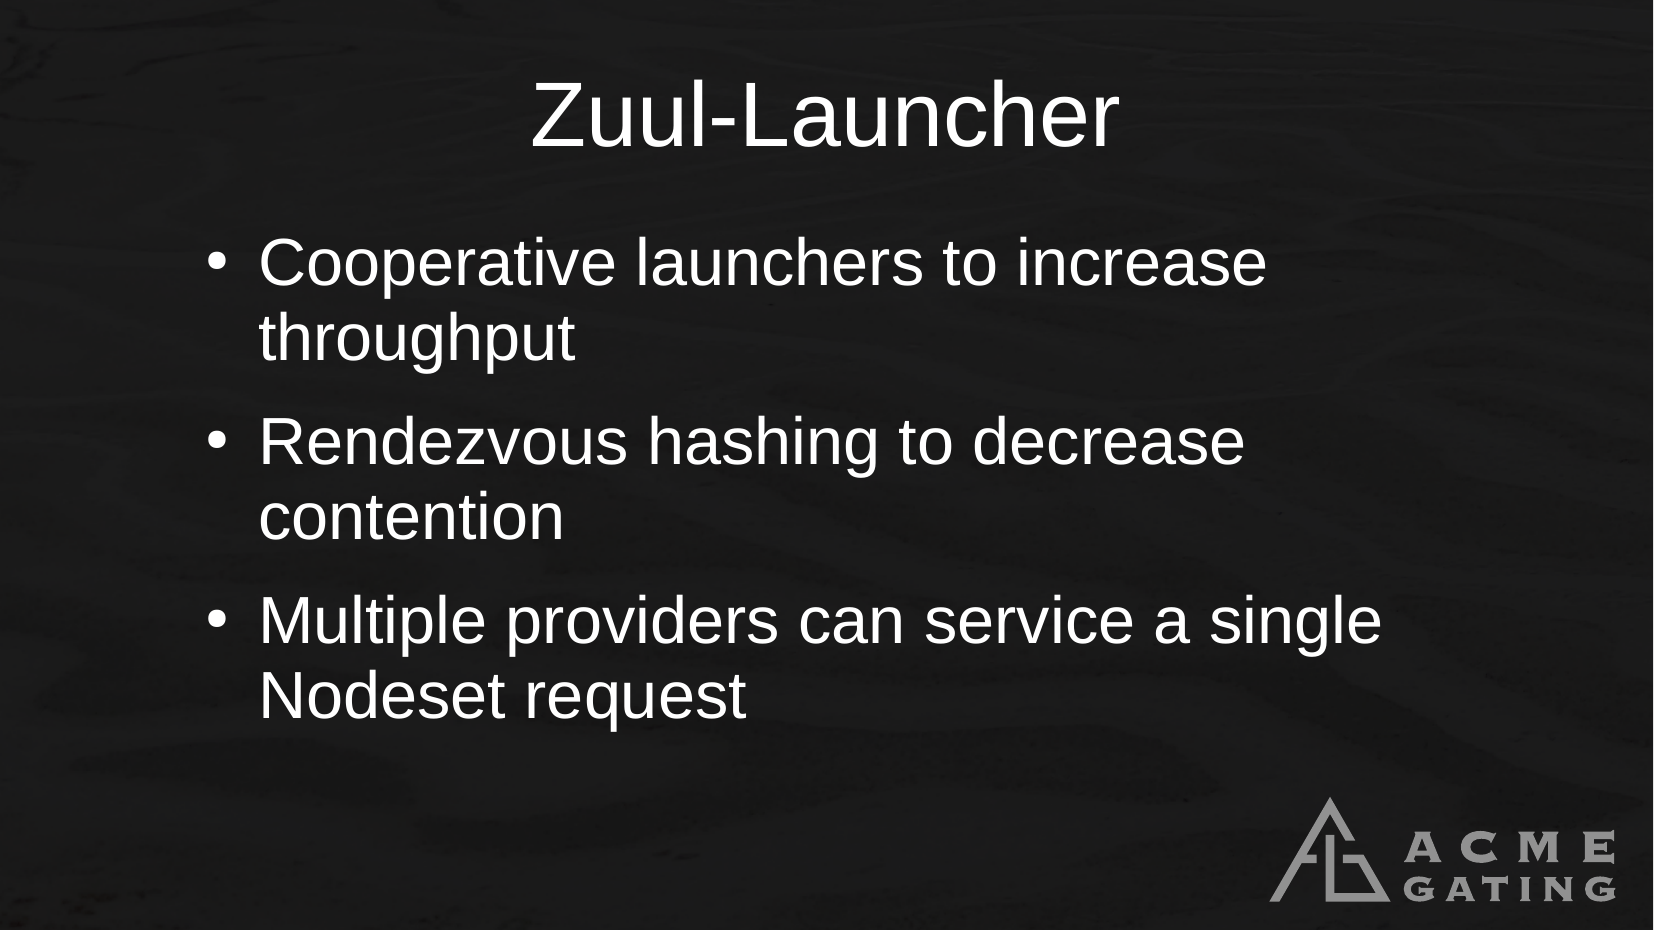

# Zuul-Launcher
Cooperative launchers to increase throughput
Rendezvous hashing to decrease contention
Multiple providers can service a single Nodeset request